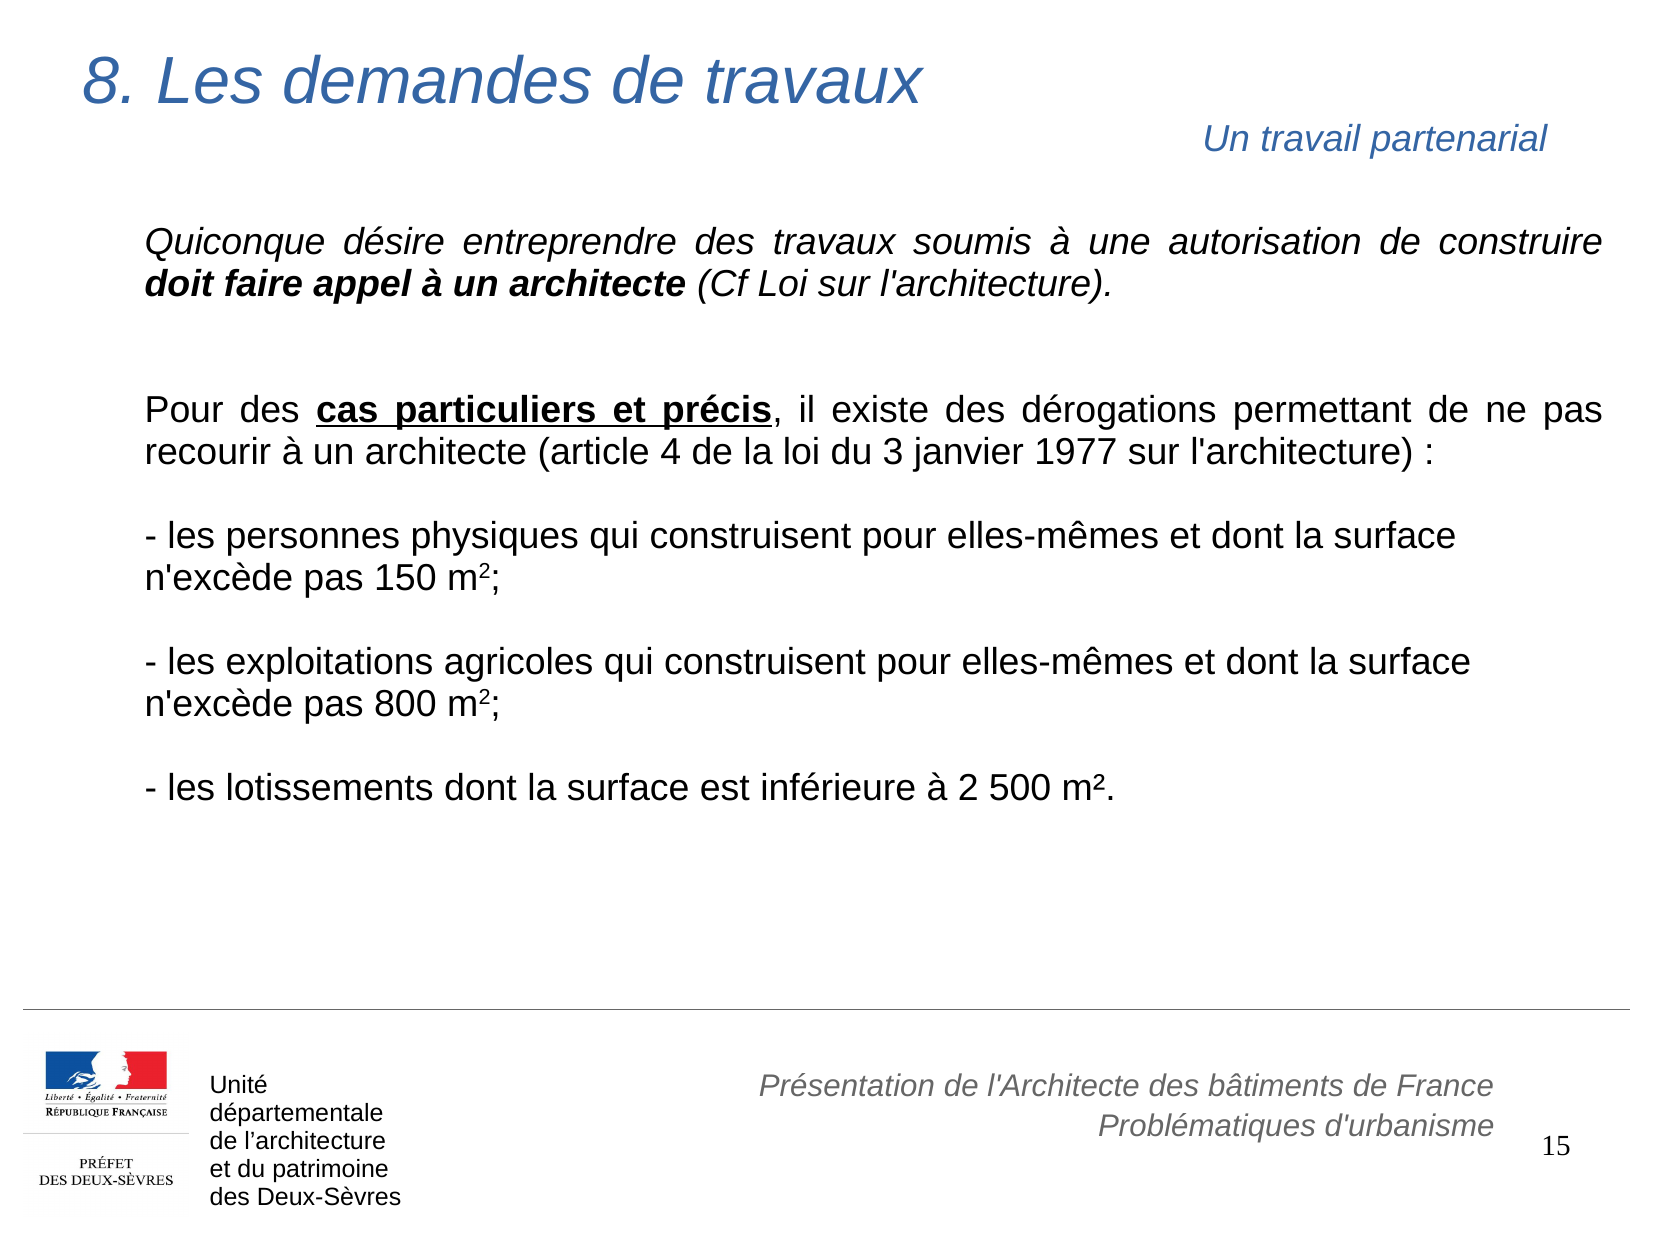

# 8. Les demandes de travaux Un travail partenarial
Quiconque désire entreprendre des travaux soumis à une autorisation de construire doit faire appel à un architecte (Cf Loi sur l'architecture).
Pour des cas particuliers et précis, il existe des dérogations permettant de ne pas recourir à un architecte (article 4 de la loi du 3 janvier 1977 sur l'architecture) :
- les personnes physiques qui construisent pour elles-mêmes et dont la surface n'excède pas 150 m2;
- les exploitations agricoles qui construisent pour elles-mêmes et dont la surface n'excède pas 800 m2;
- les lotissements dont la surface est inférieure à 2 500 m².
Présentation de l'Architecte des bâtiments de France
Problématiques d'urbanisme
Unité
départementale
de l’architecture
et du patrimoine
des Deux-Sèvres
15